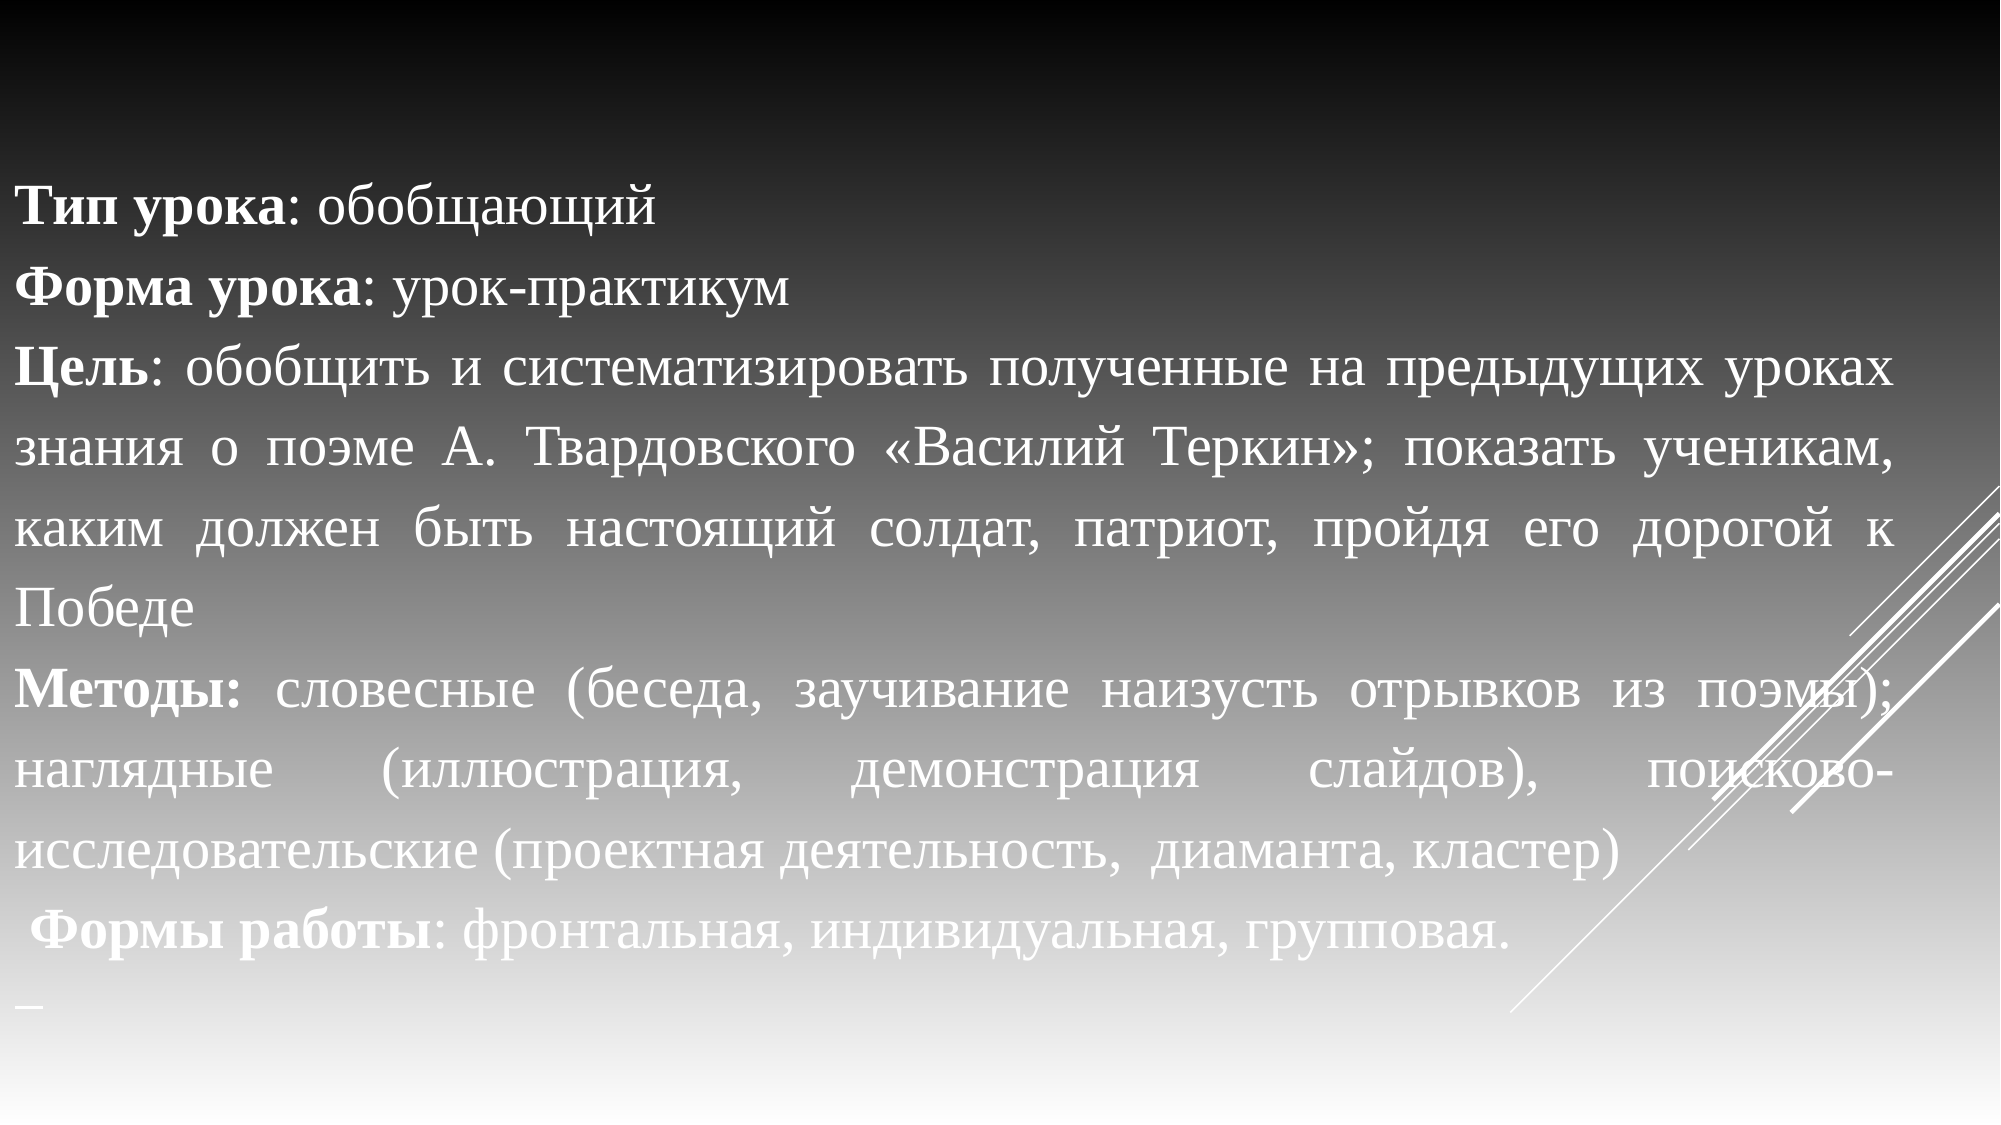

Тип урока: обобщающий
Форма урока: урок-практикум
Цель: обобщить и систематизировать полученные на предыдущих уроках знания о поэме А. Твардовского «Василий Теркин»; показать ученикам, каким должен быть настоящий солдат, патриот, пройдя его дорогой к Победе
Методы: словесные (беседа, заучивание наизусть отрывков из поэмы); наглядные (иллюстрация, демонстрация слайдов), поисково-исследовательские (проектная деятельность, диаманта, кластер)
 Формы работы: фронтальная, индивидуальная, групповая.